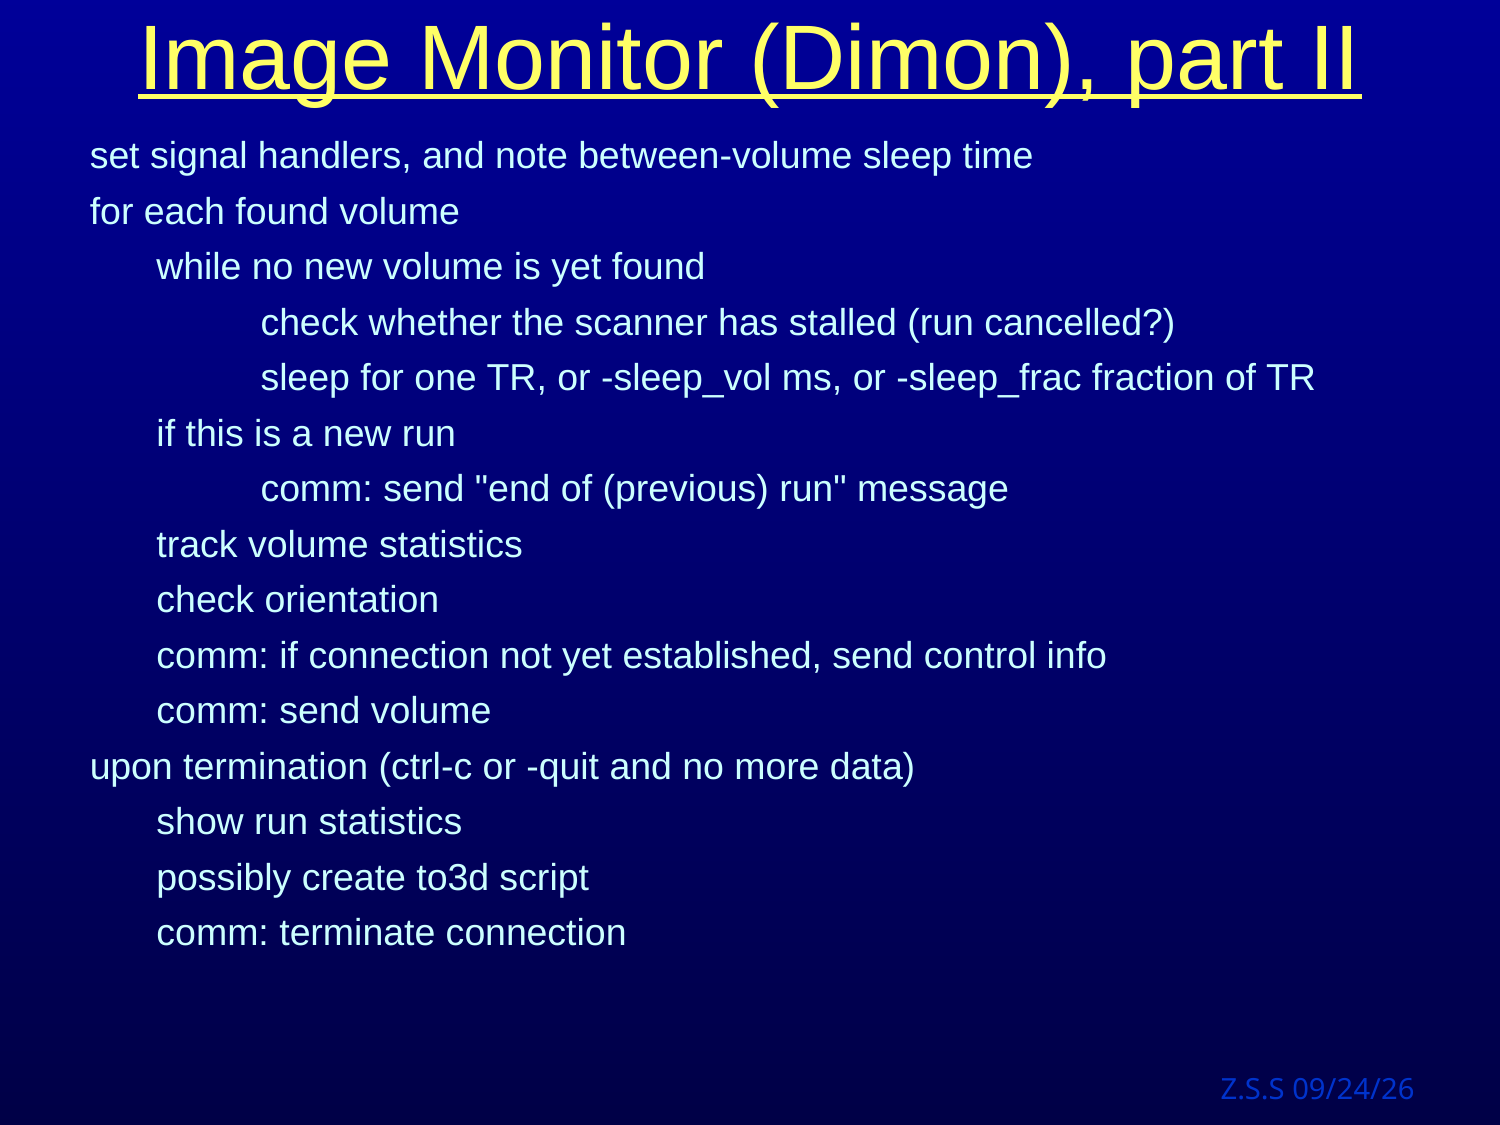

# Image Monitor (Dimon), part II
set signal handlers, and note between-volume sleep time
for each found volume
	 while no new volume is yet found
		 check whether the scanner has stalled (run cancelled?)
		 sleep for one TR, or -sleep_vol ms, or -sleep_frac fraction of TR
	 if this is a new run
		 comm: send "end of (previous) run" message
	 track volume statistics
	 check orientation
	 comm: if connection not yet established, send control info
	 comm: send volume
upon termination (ctrl-c or -quit and no more data)
	 show run statistics
	 possibly create to3d script
	 comm: terminate connection